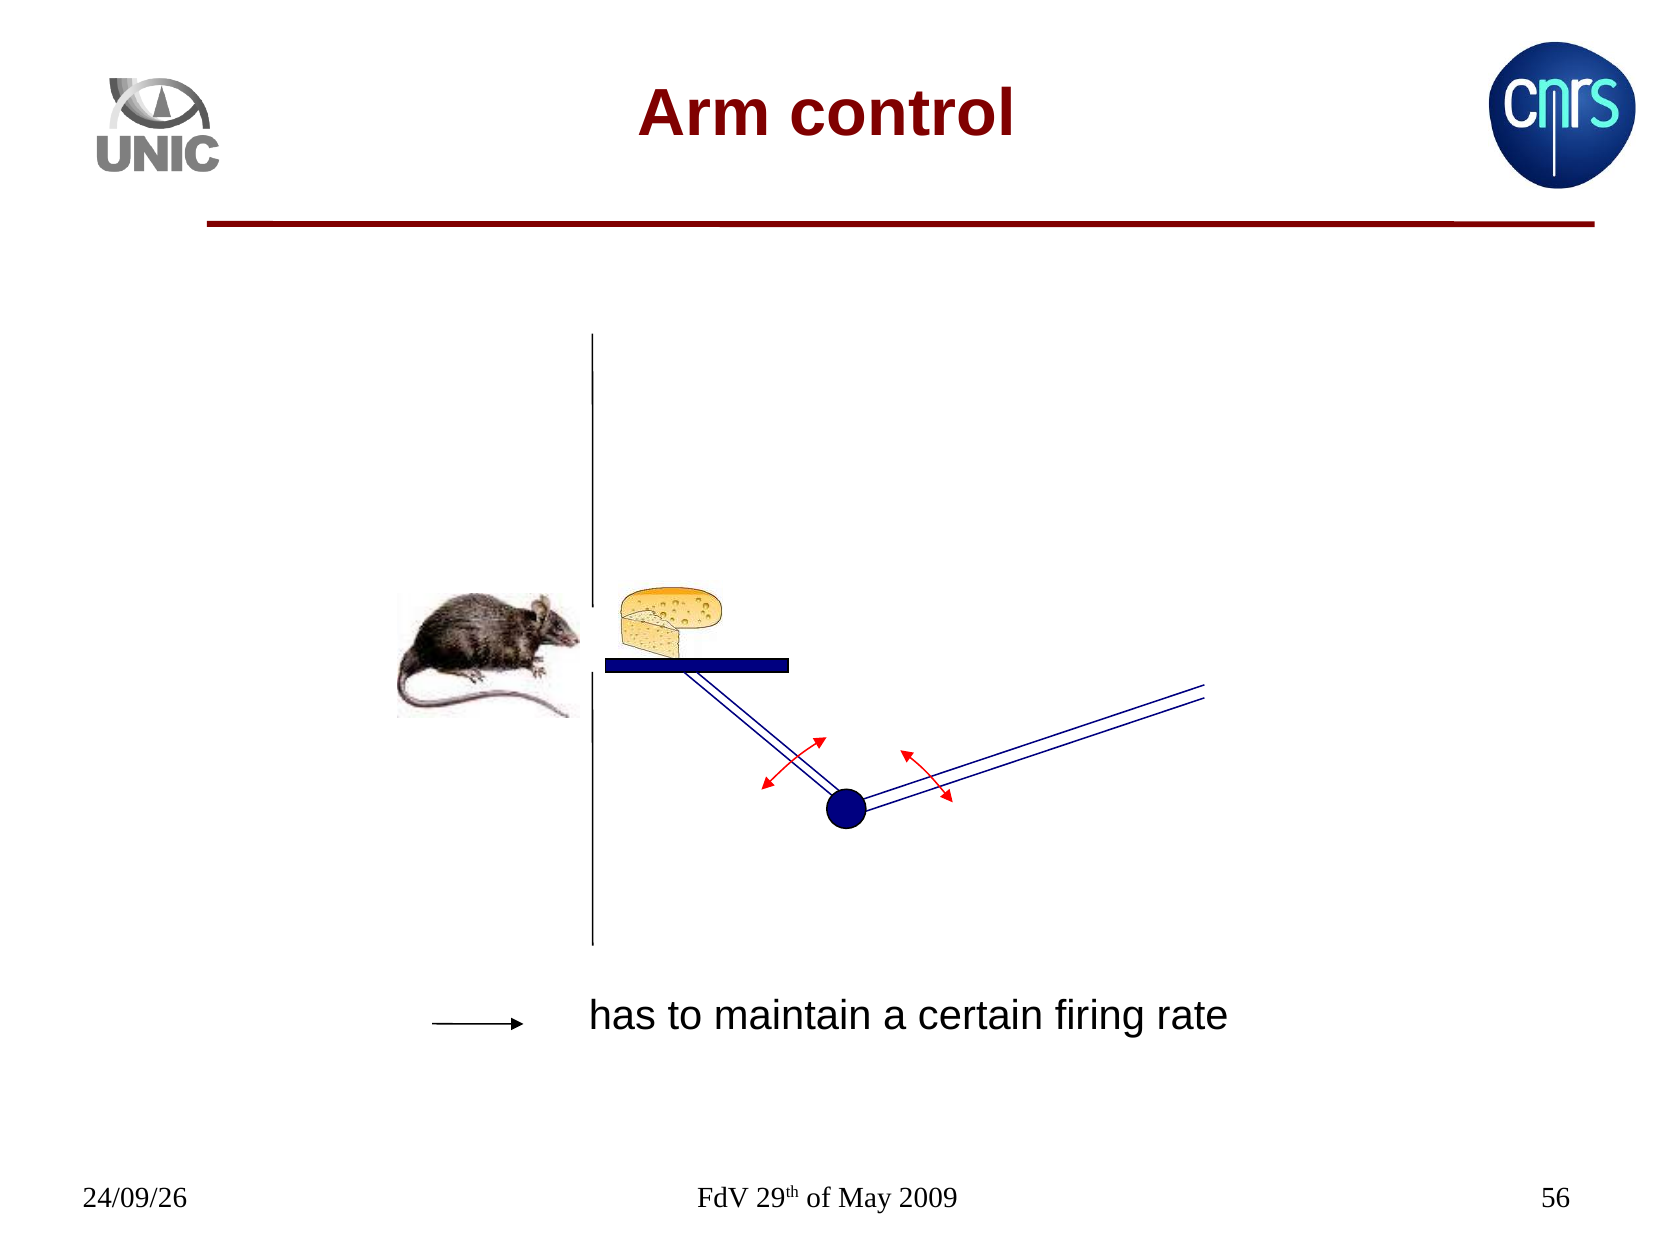

# Arm control
has to maintain a certain firing rate
FdV 29th of May 2009